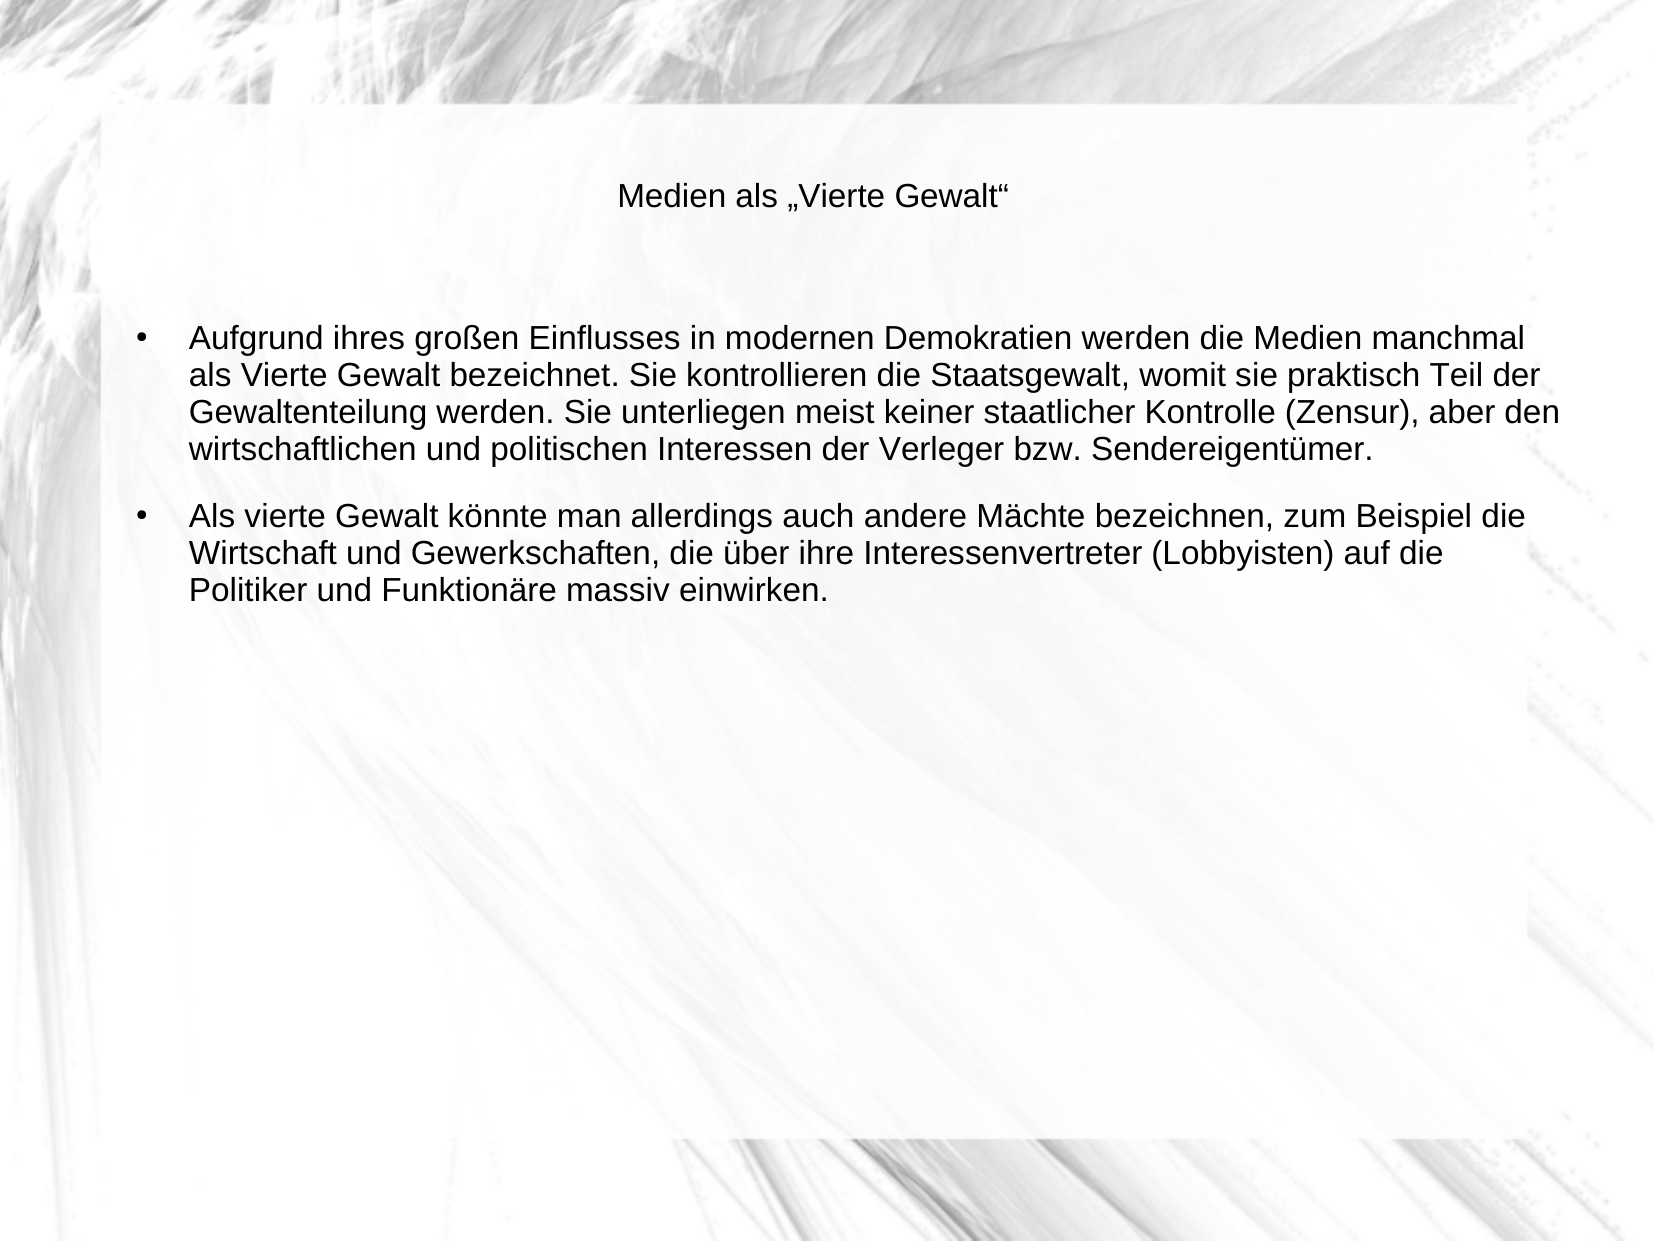

# Medien als „Vierte Gewalt“
Aufgrund ihres großen Einflusses in modernen Demokratien werden die Medien manchmal als Vierte Gewalt bezeichnet. Sie kontrollieren die Staatsgewalt, womit sie praktisch Teil der Gewaltenteilung werden. Sie unterliegen meist keiner staatlicher Kontrolle (Zensur), aber den wirtschaftlichen und politischen Interessen der Verleger bzw. Sendereigentümer.
Als vierte Gewalt könnte man allerdings auch andere Mächte bezeichnen, zum Beispiel die Wirtschaft und Gewerkschaften, die über ihre Interessenvertreter (Lobbyisten) auf die Politiker und Funktionäre massiv einwirken.